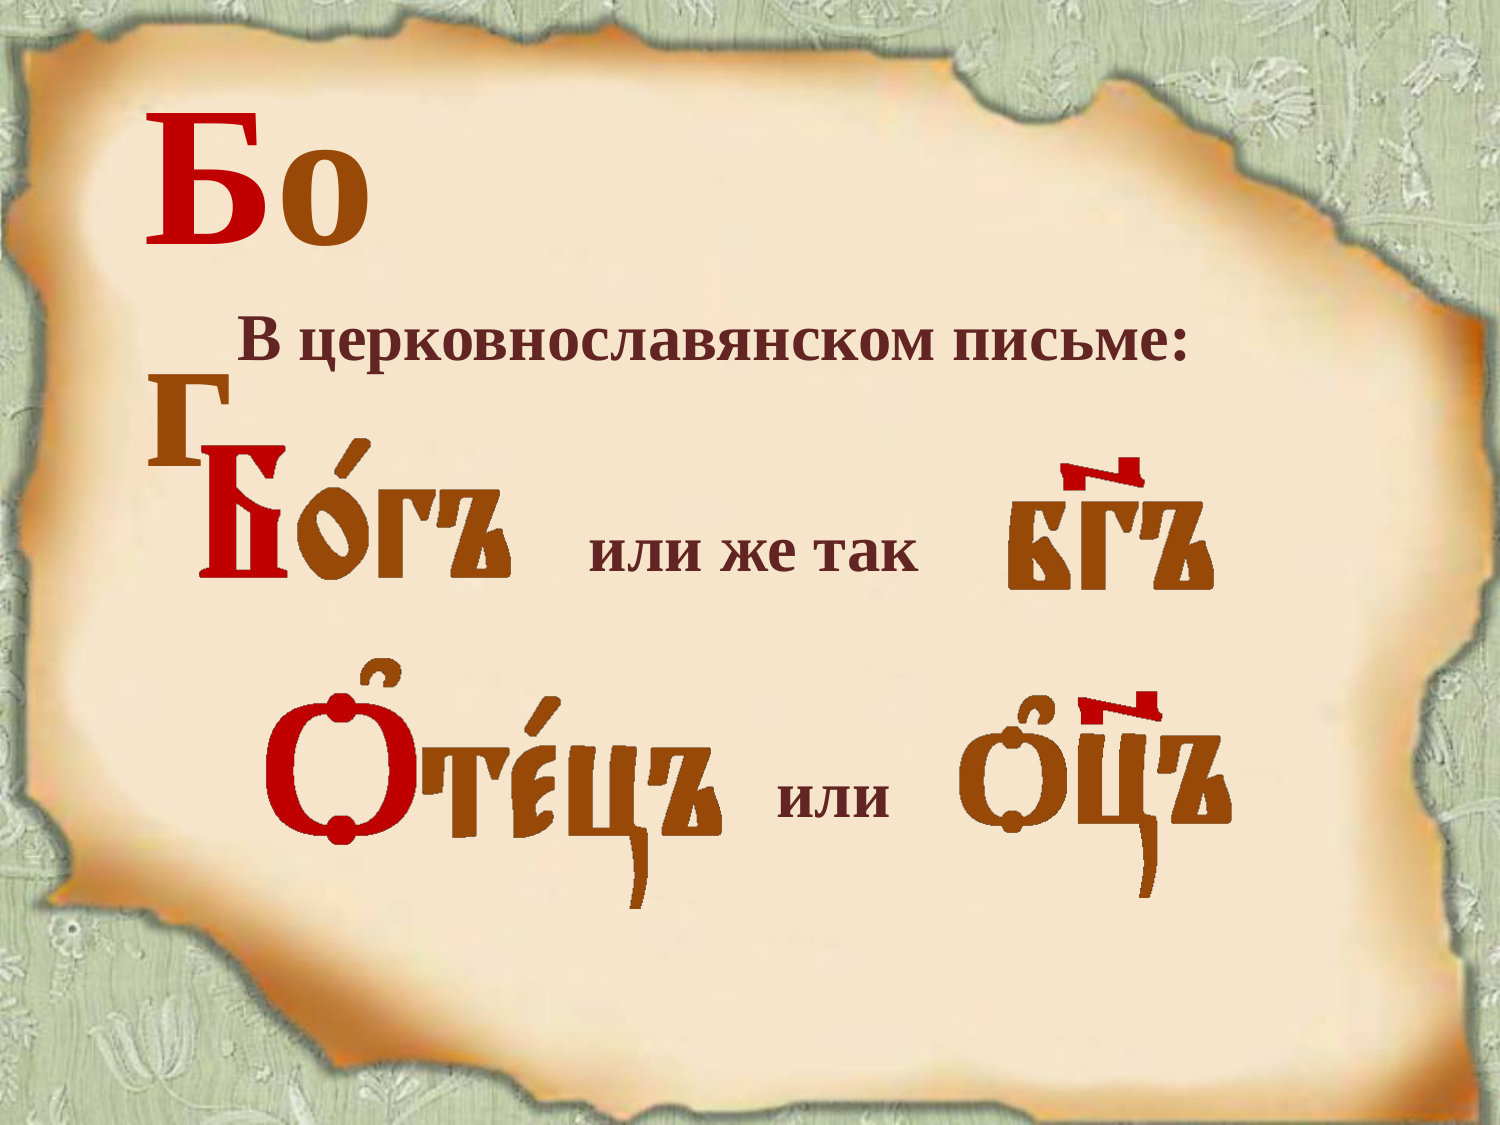

Бог
В церковнославянском письме:
или же так
или